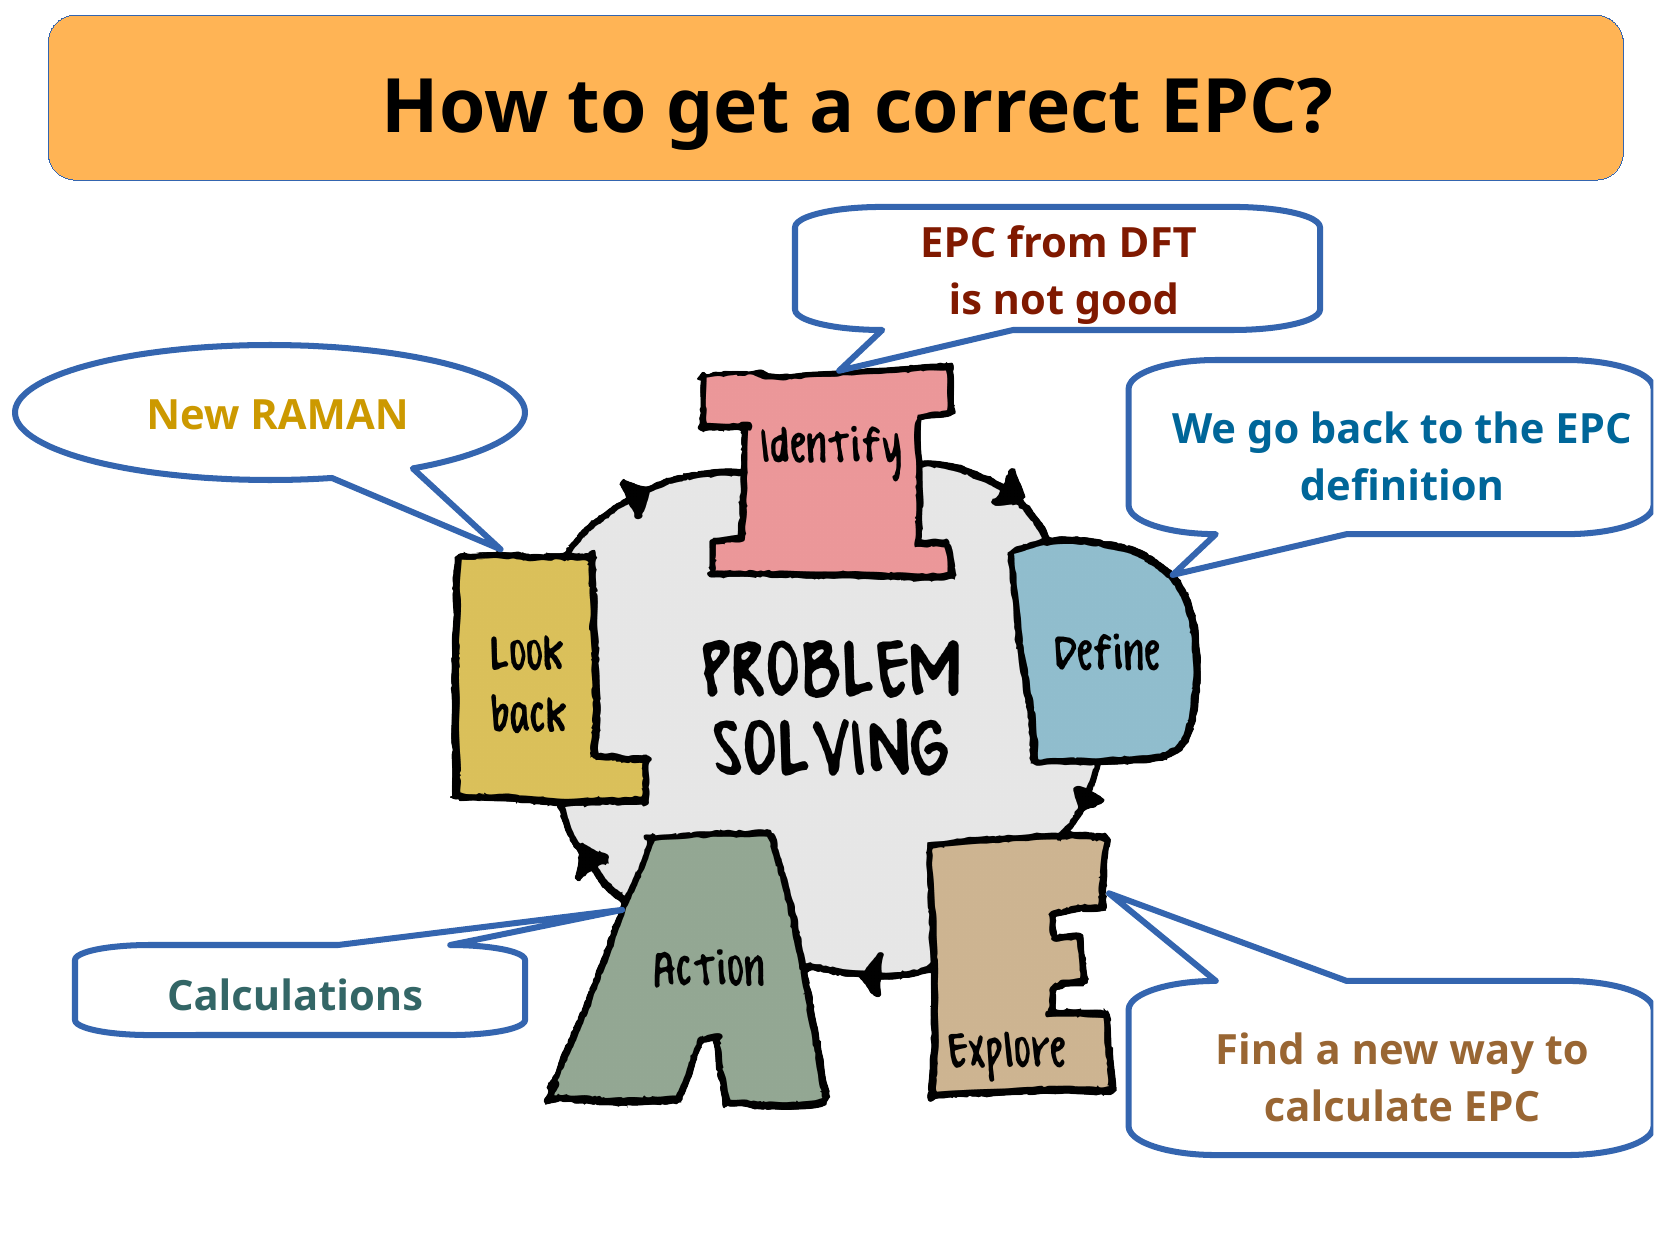

How to get a correct EPC?
EPC from DFT
is not good
New RAMAN
We go back to the EPC definition
Calculations
Find a new way to calculate EPC